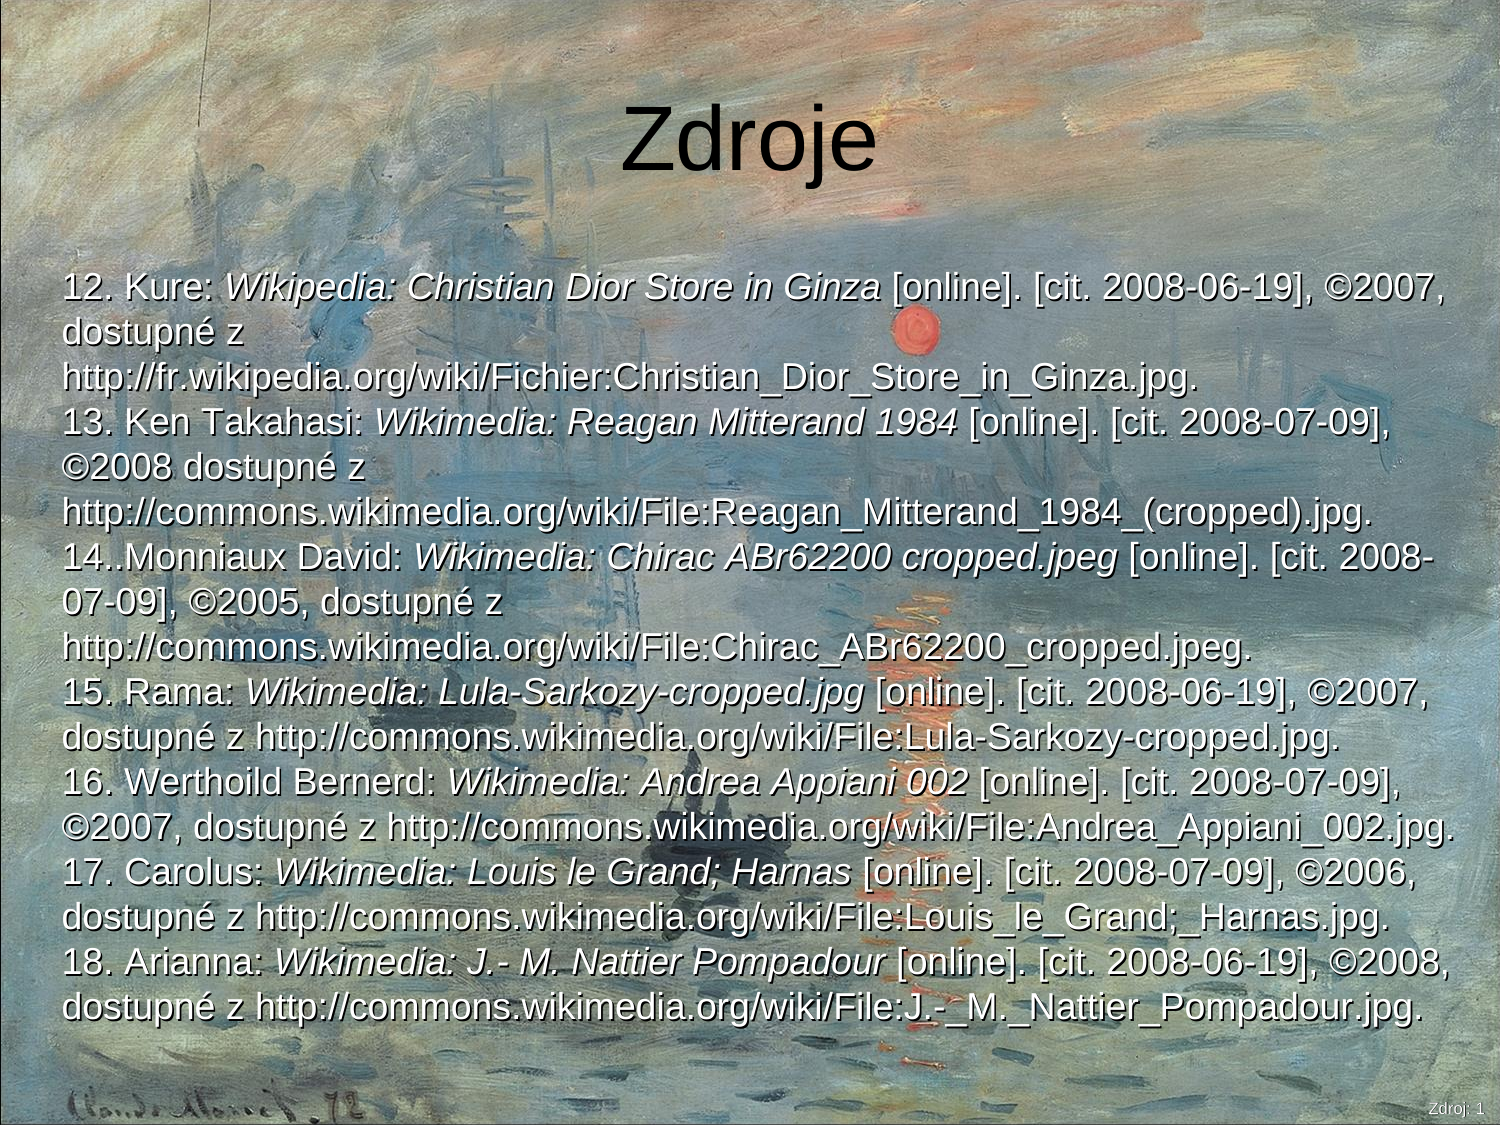

# Zdroje
12. Kure: Wikipedia: Christian Dior Store in Ginza [online]. [cit. 2008-06-19], ©2007, dostupné z
http://fr.wikipedia.org/wiki/Fichier:Christian_Dior_Store_in_Ginza.jpg.
13. Ken Takahasi: Wikimedia: Reagan Mitterand 1984 [online]. [cit. 2008-07-09], ©2008 dostupné z http://commons.wikimedia.org/wiki/File:Reagan_Mitterand_1984_(cropped).jpg.
14..Monniaux David: Wikimedia: Chirac ABr62200 cropped.jpeg [online]. [cit. 2008-07-09], ©2005, dostupné z http://commons.wikimedia.org/wiki/File:Chirac_ABr62200_cropped.jpeg.
15. Rama: Wikimedia: Lula-Sarkozy-cropped.jpg [online]. [cit. 2008-06-19], ©2007, dostupné z http://commons.wikimedia.org/wiki/File:Lula-Sarkozy-cropped.jpg.
16. Werthoild Bernerd: Wikimedia: Andrea Appiani 002 [online]. [cit. 2008-07-09], ©2007, dostupné z http://commons.wikimedia.org/wiki/File:Andrea_Appiani_002.jpg.
17. Carolus: Wikimedia: Louis le Grand; Harnas [online]. [cit. 2008-07-09], ©2006, dostupné z http://commons.wikimedia.org/wiki/File:Louis_le_Grand;_Harnas.jpg.
18. Arianna: Wikimedia: J.- M. Nattier Pompadour [online]. [cit. 2008-06-19], ©2008, dostupné z http://commons.wikimedia.org/wiki/File:J.-_M._Nattier_Pompadour.jpg.
Zdroj: 1